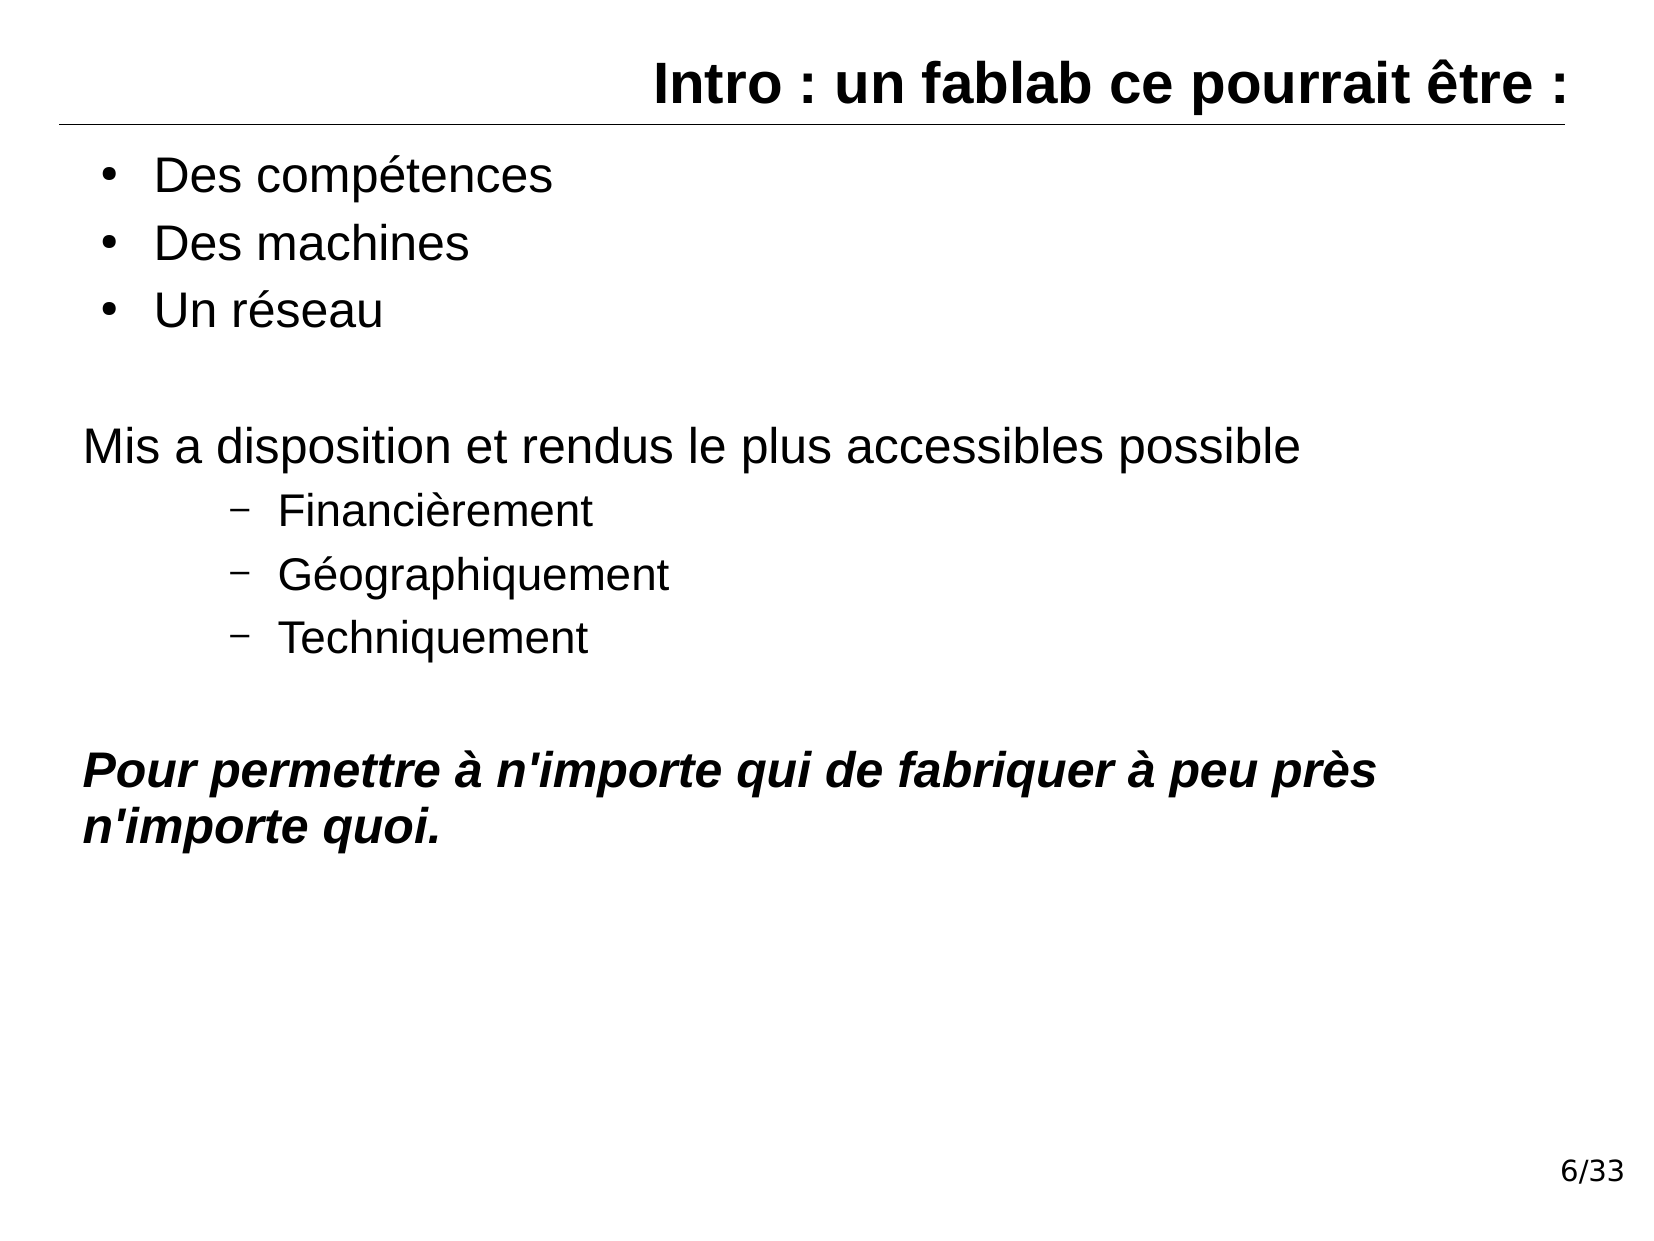

# Intro : un fablab ce pourrait être :
Des compétences
Des machines
Un réseau
Mis a disposition et rendus le plus accessibles possible
Financièrement
Géographiquement
Techniquement
Pour permettre à n'importe qui de fabriquer à peu près n'importe quoi.
6